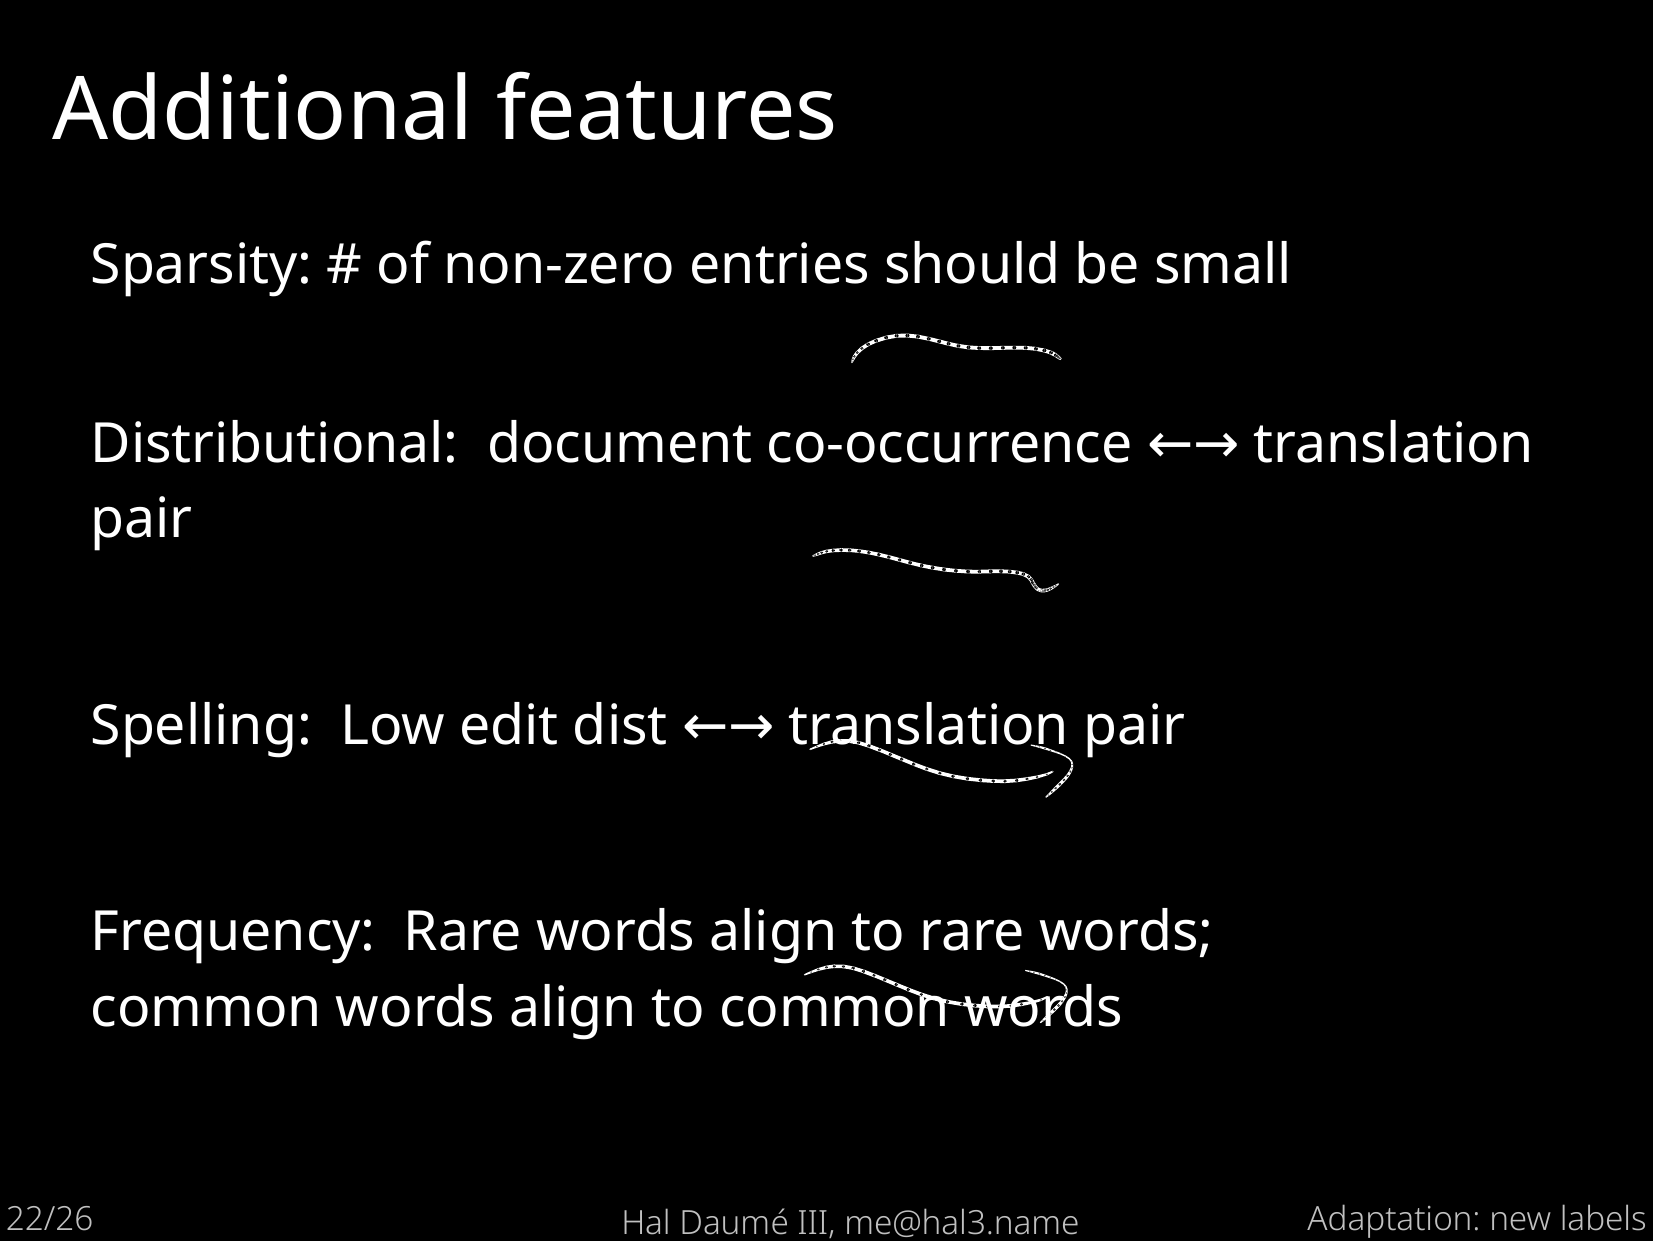

# Additional features
Sparsity: # of non-zero entries should be small
Distributional: document co-occurrence ←→ translation pair
Spelling: Low edit dist ←→ translation pair
Frequency: Rare words align to rare words;
common words align to common words